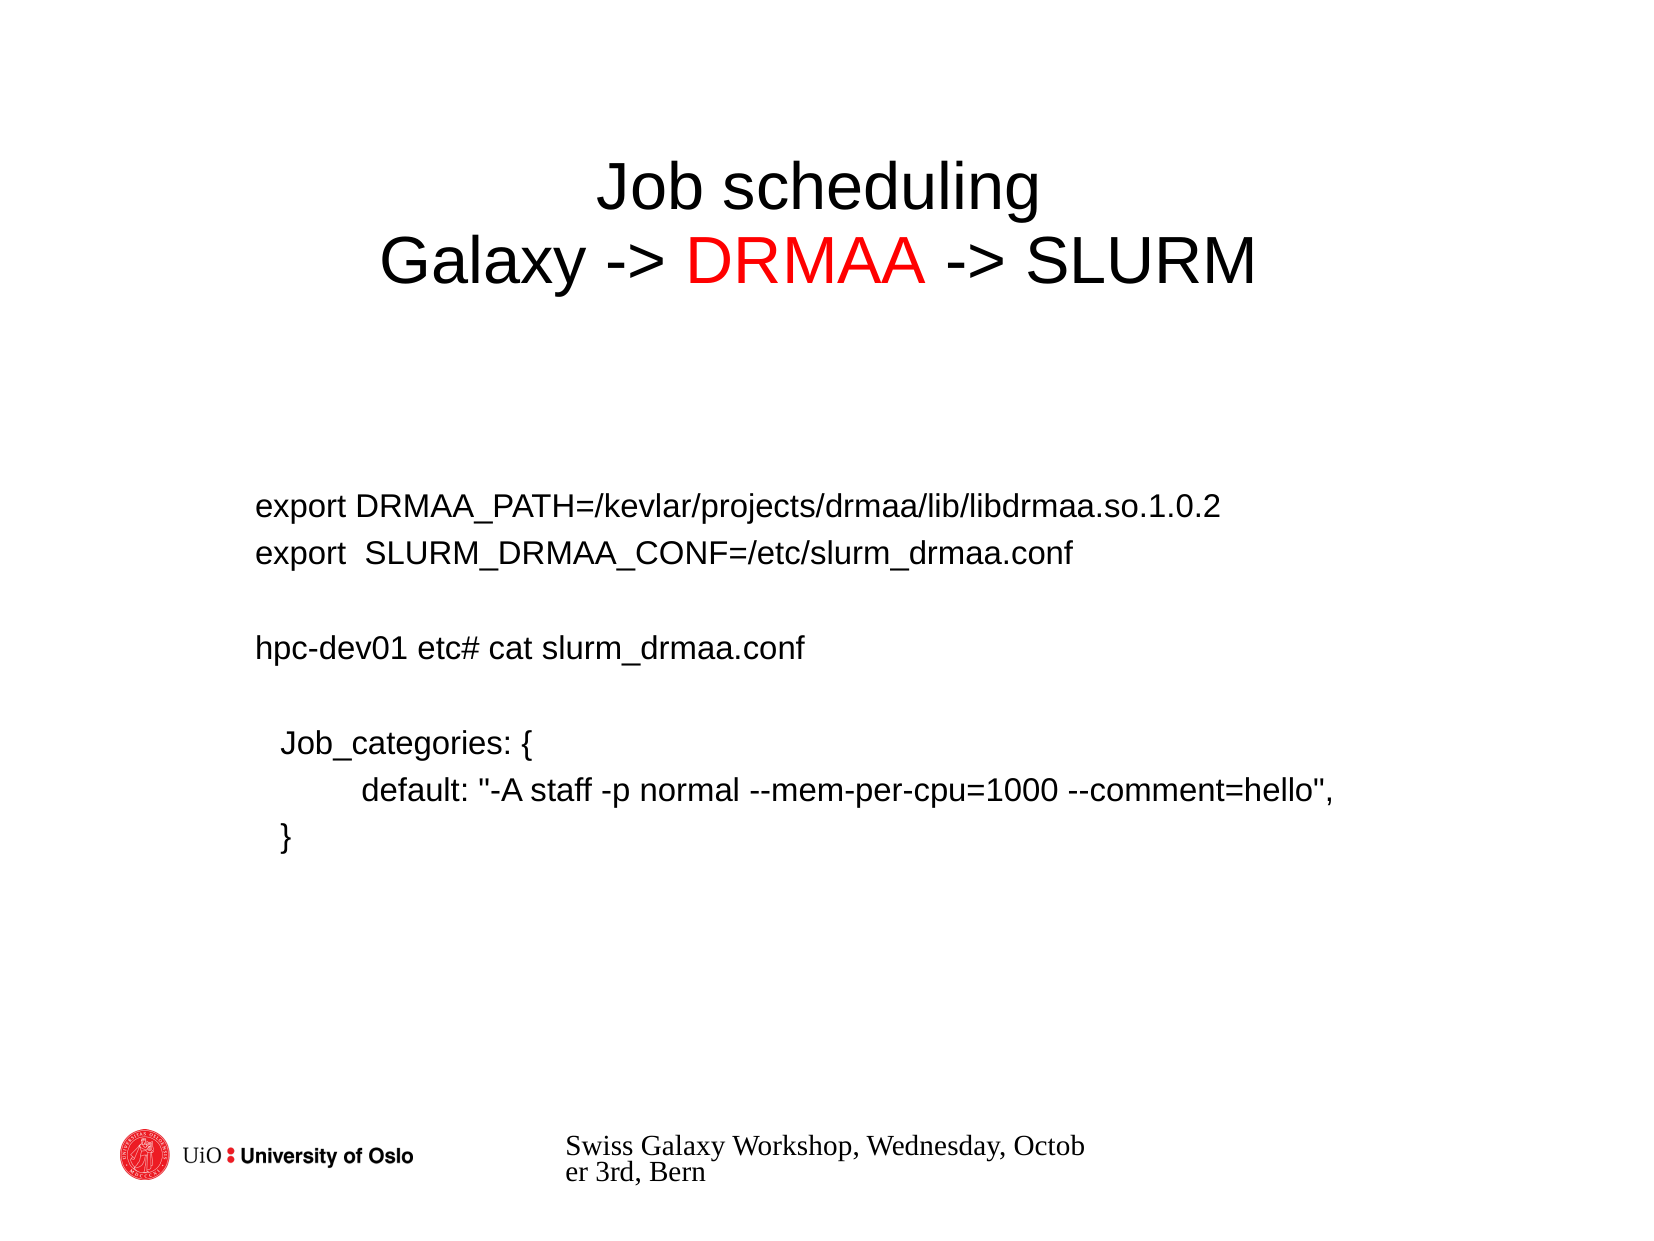

# Job scheduling Galaxy -> DRMAA -> SLURM
export DRMAA_PATH=/kevlar/projects/drmaa/lib/libdrmaa.so.1.0.2
export SLURM_DRMAA_CONF=/etc/slurm_drmaa.conf
hpc-dev01 etc# cat slurm_drmaa.conf
Job_categories: {
 default: "-A staff -p normal --mem-per-cpu=1000 --comment=hello",
}
Swiss Galaxy Workshop, Wednesday, October 3rd, Bern